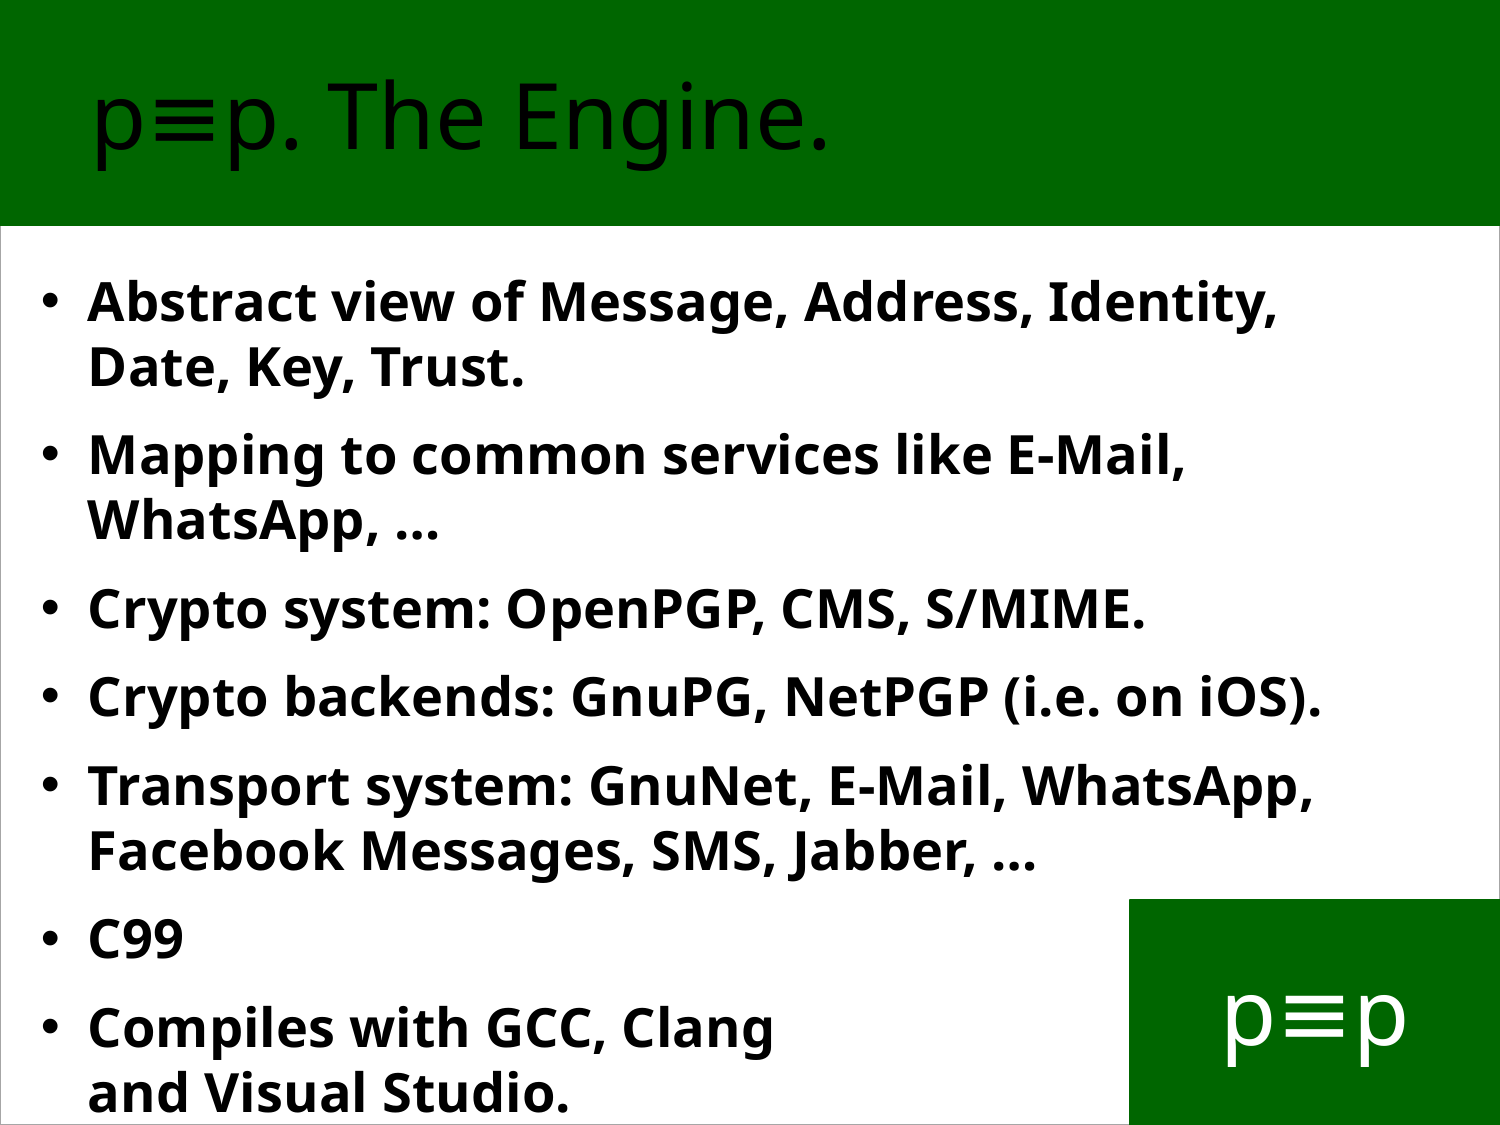

# p≡p. The Engine.
Abstract view of Message, Address, Identity, Date, Key, Trust.
Mapping to common services like E-Mail, WhatsApp, …
Crypto system: OpenPGP, CMS, S/MIME.
Crypto backends: GnuPG, NetPGP (i.e. on iOS).
Transport system: GnuNet, E-Mail, WhatsApp, Facebook Messages, SMS, Jabber, …
C99
Compiles with GCC, Clang
and Visual Studio.
p≡p